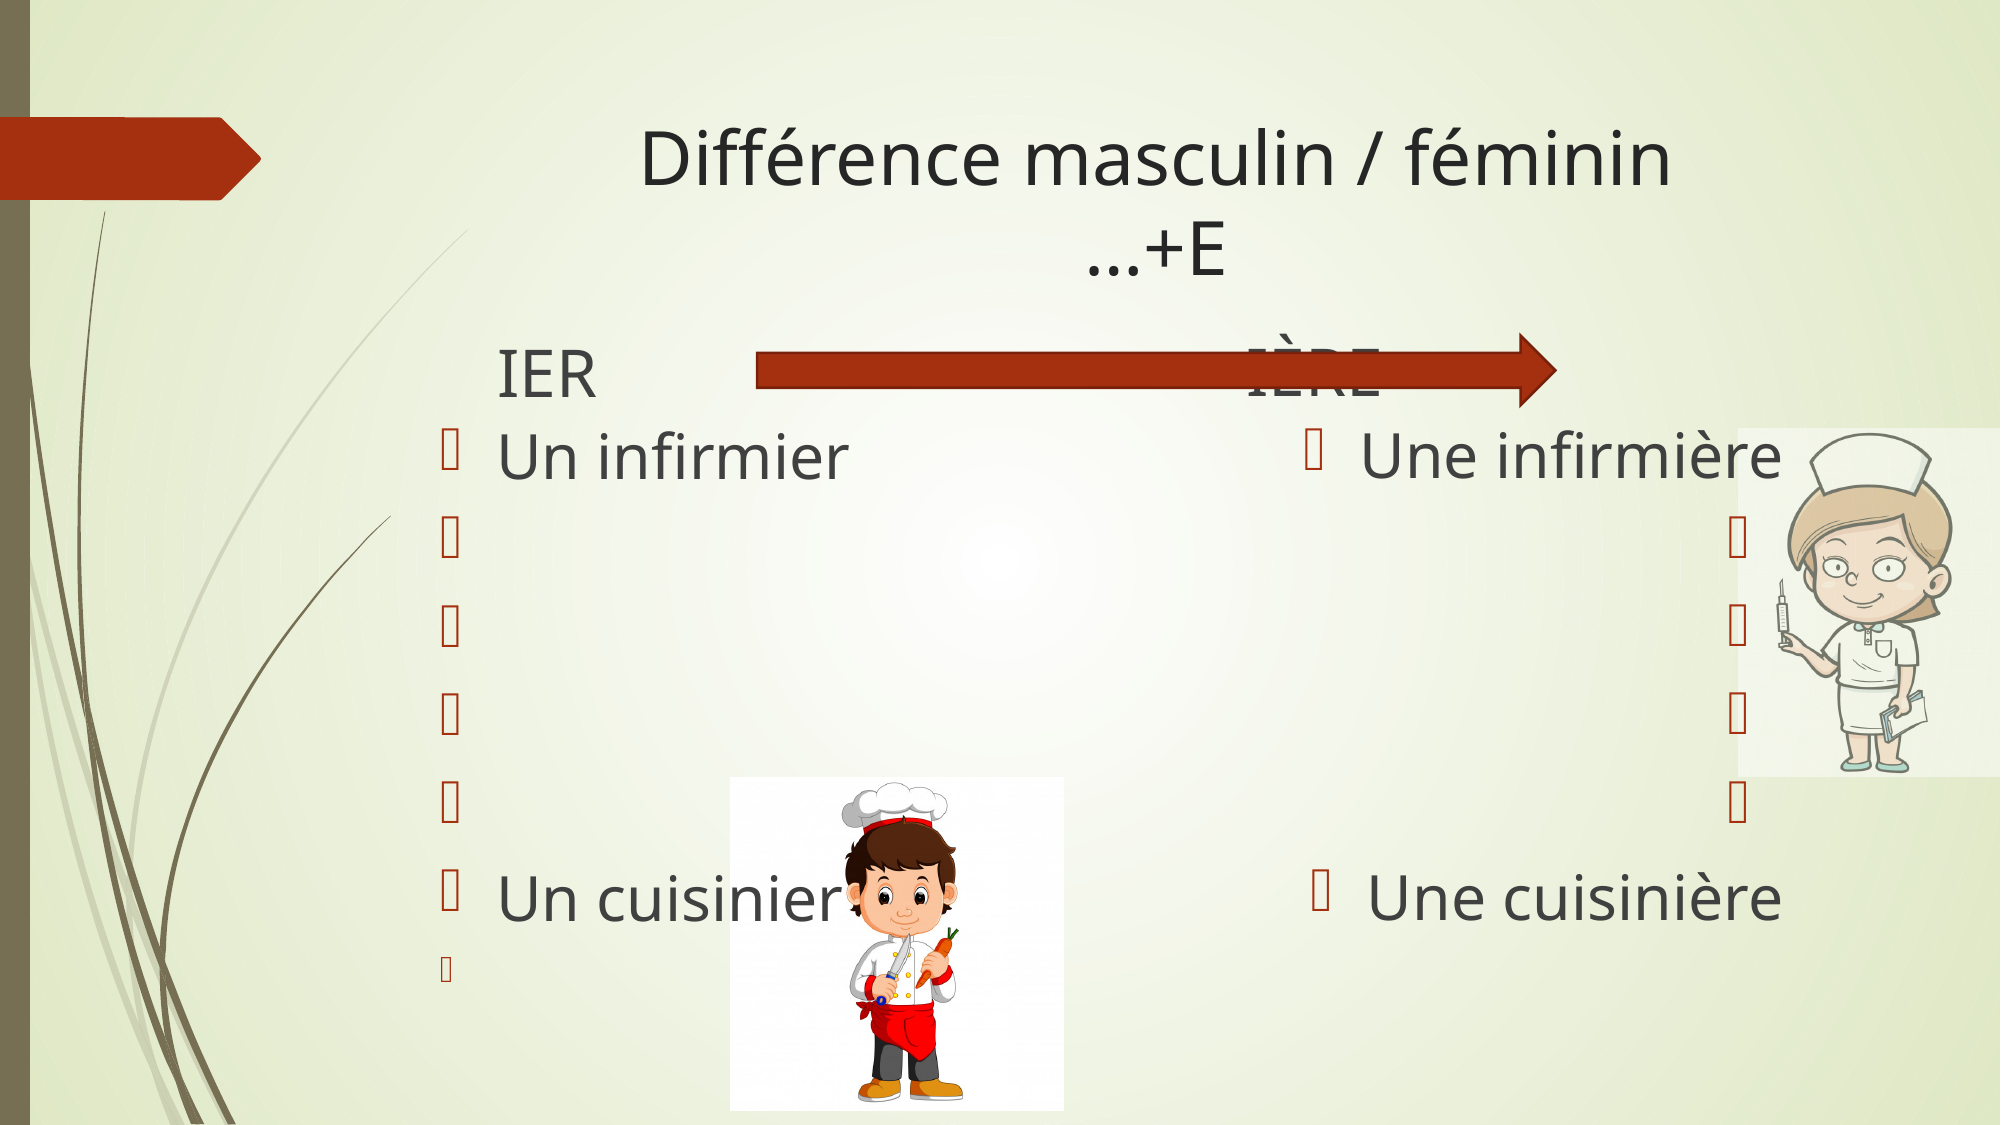

# Différence masculin / féminin …+E
IÈRE
IER
Une infirmière
Une cuisinière
Un infirmier
Un cuisinier